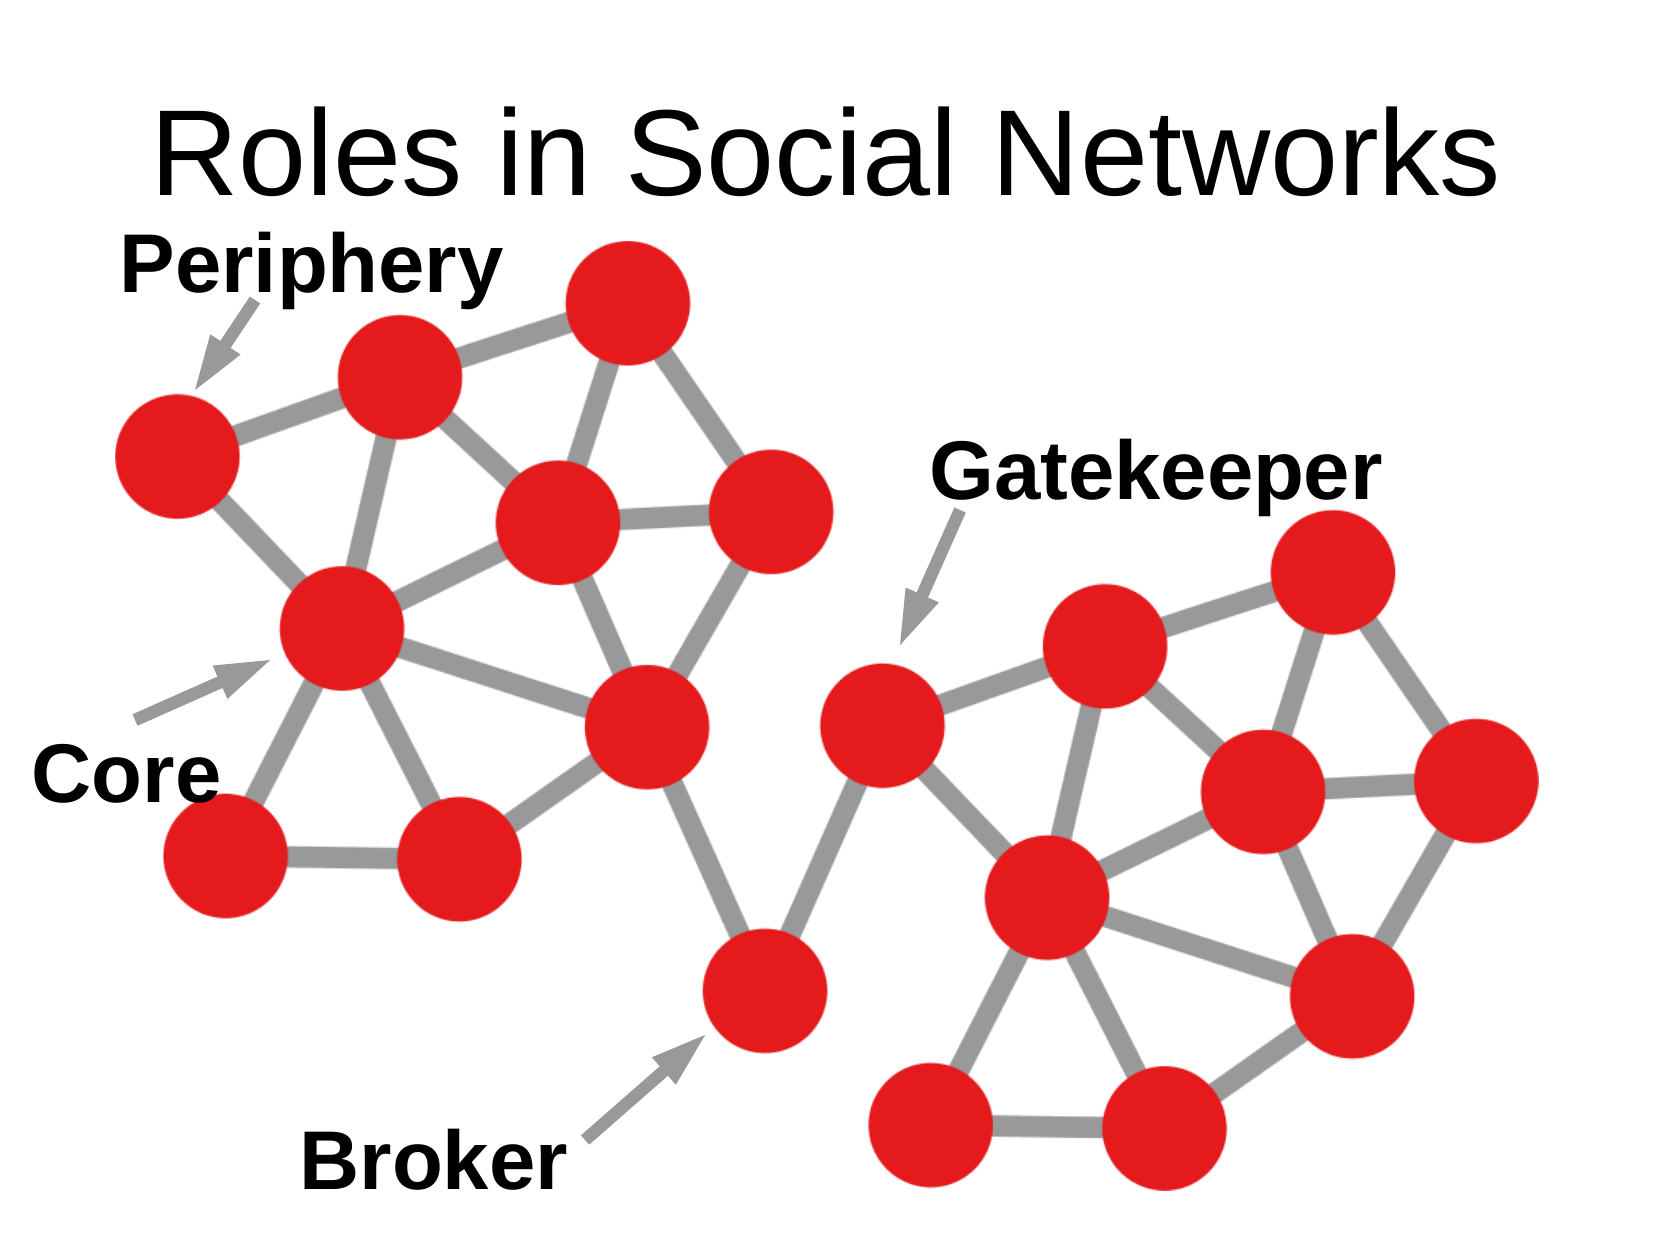

# Roles in Social Networks
Periphery
Gatekeeper
Core
Broker